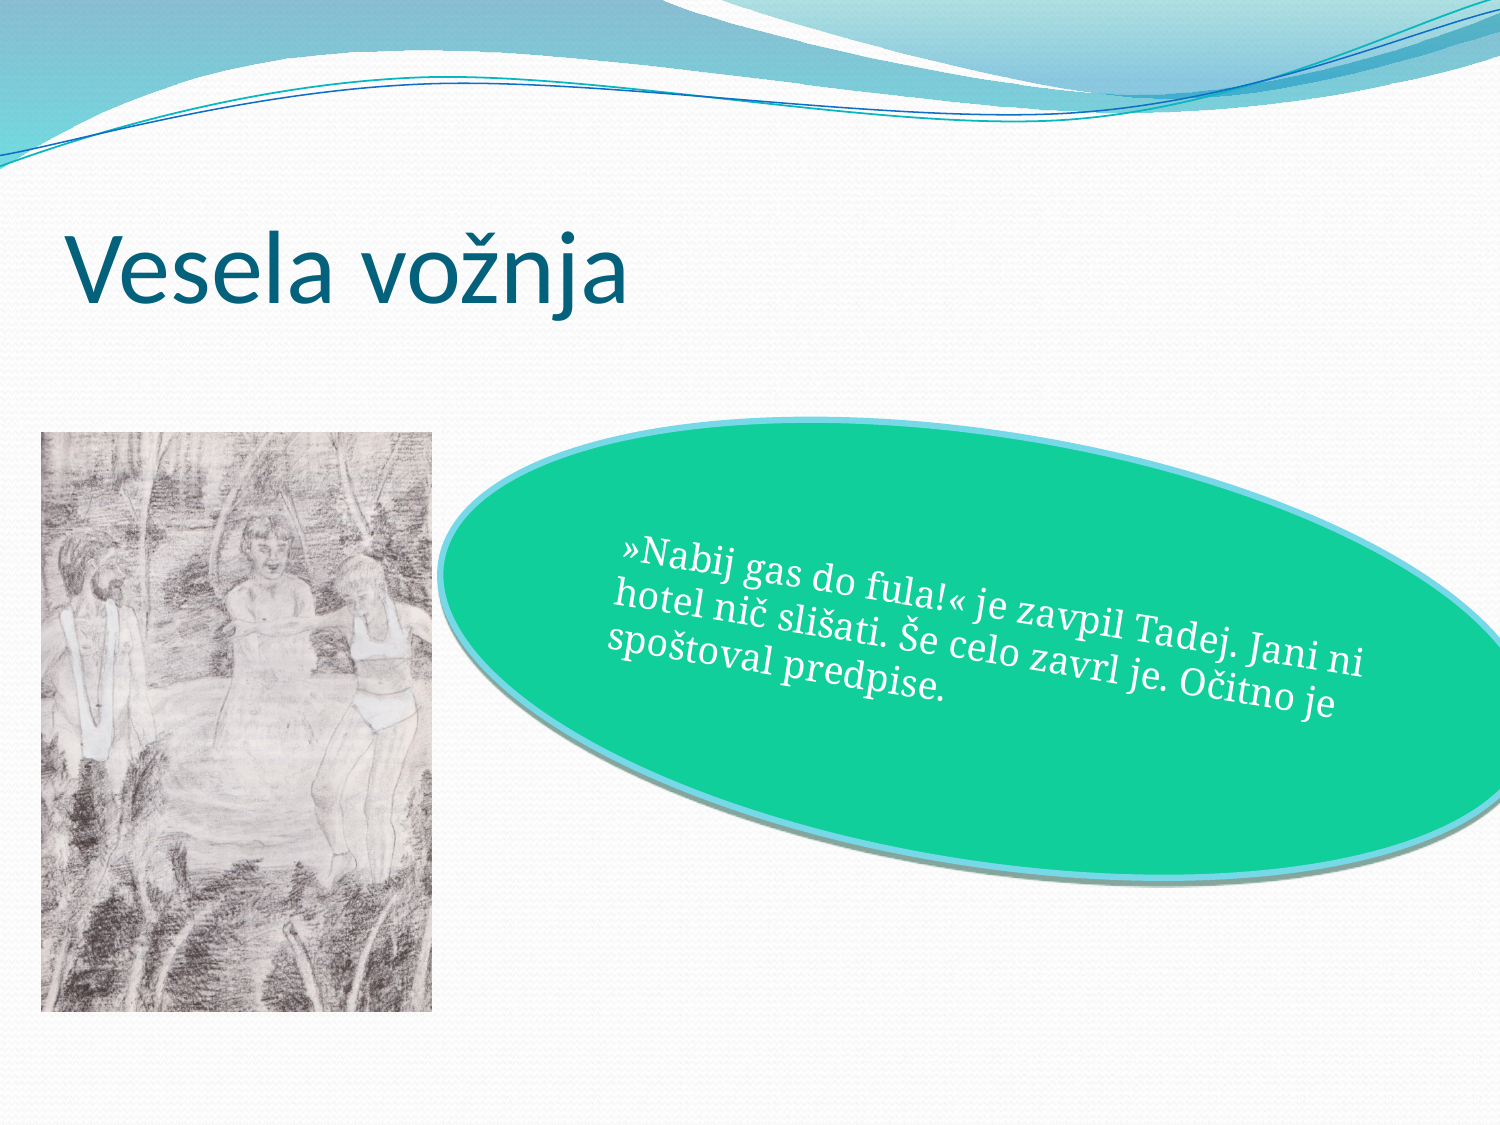

# Vesela vožnja
»Nabij gas do fula!« je zavpil Tadej. Jani ni hotel nič slišati. Še celo zavrl je. Očitno je spoštoval predpise.